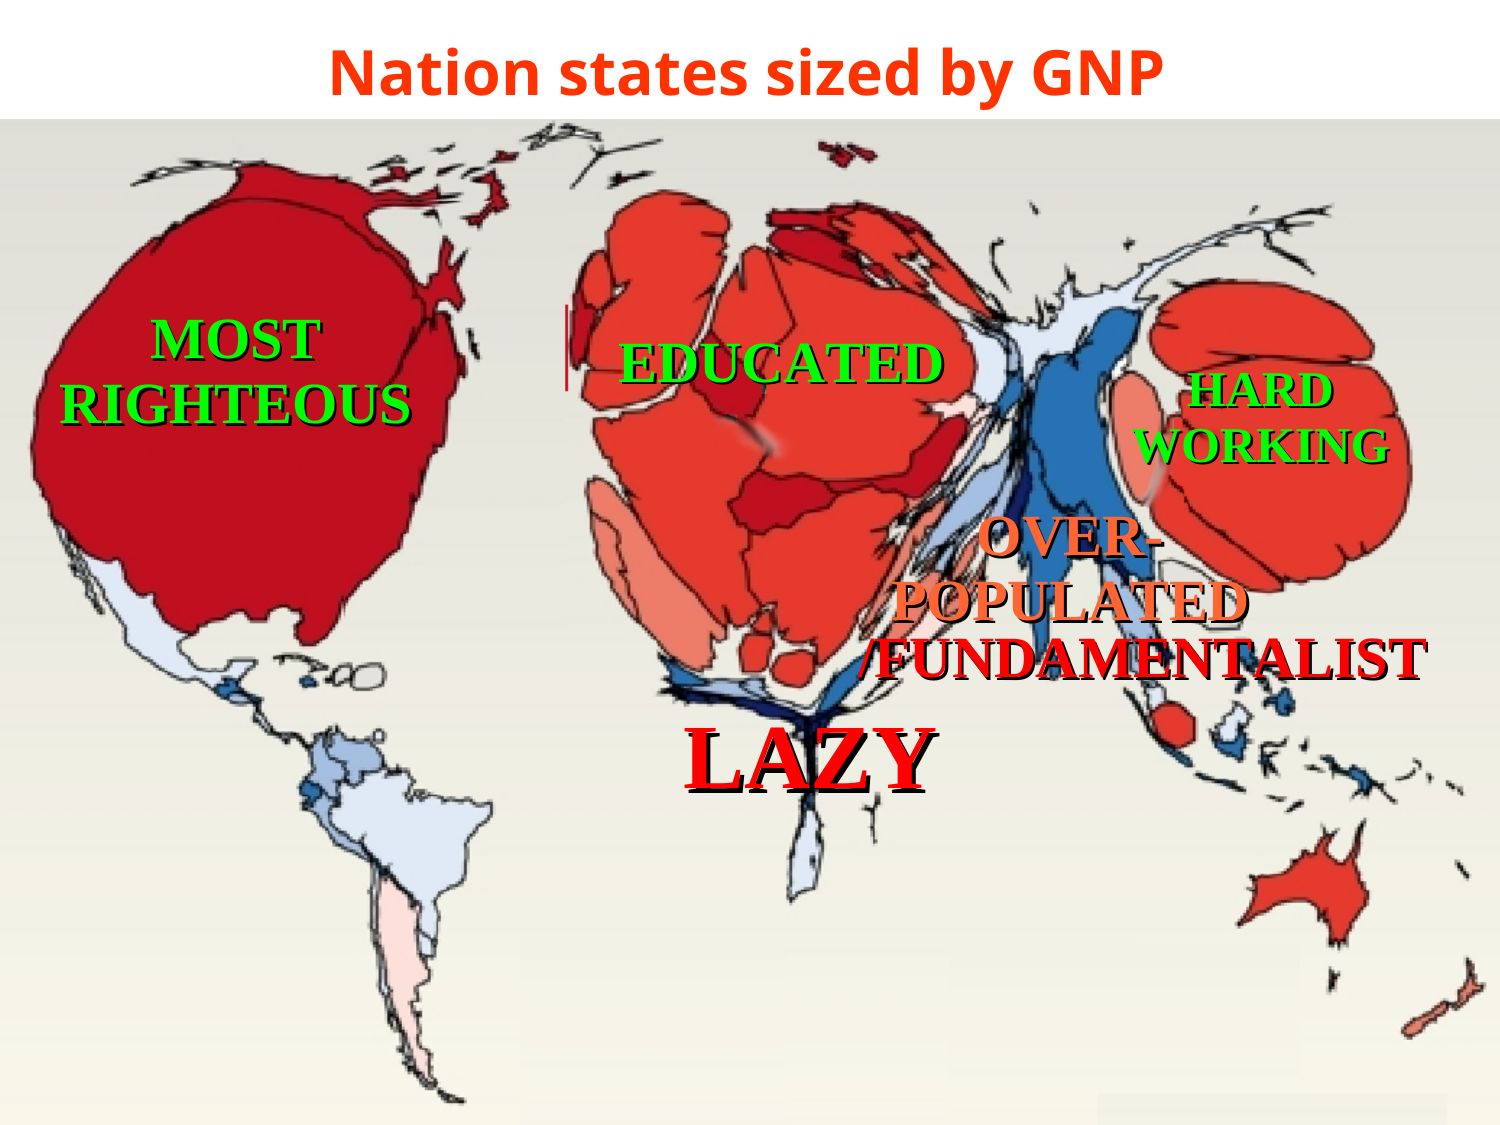

Nation states sized by GNP
MOST RIGHTEOUS
EDUCATED
HARD WORKING
OVER- POPULATED
/FUNDAMENTALIST
LAZY